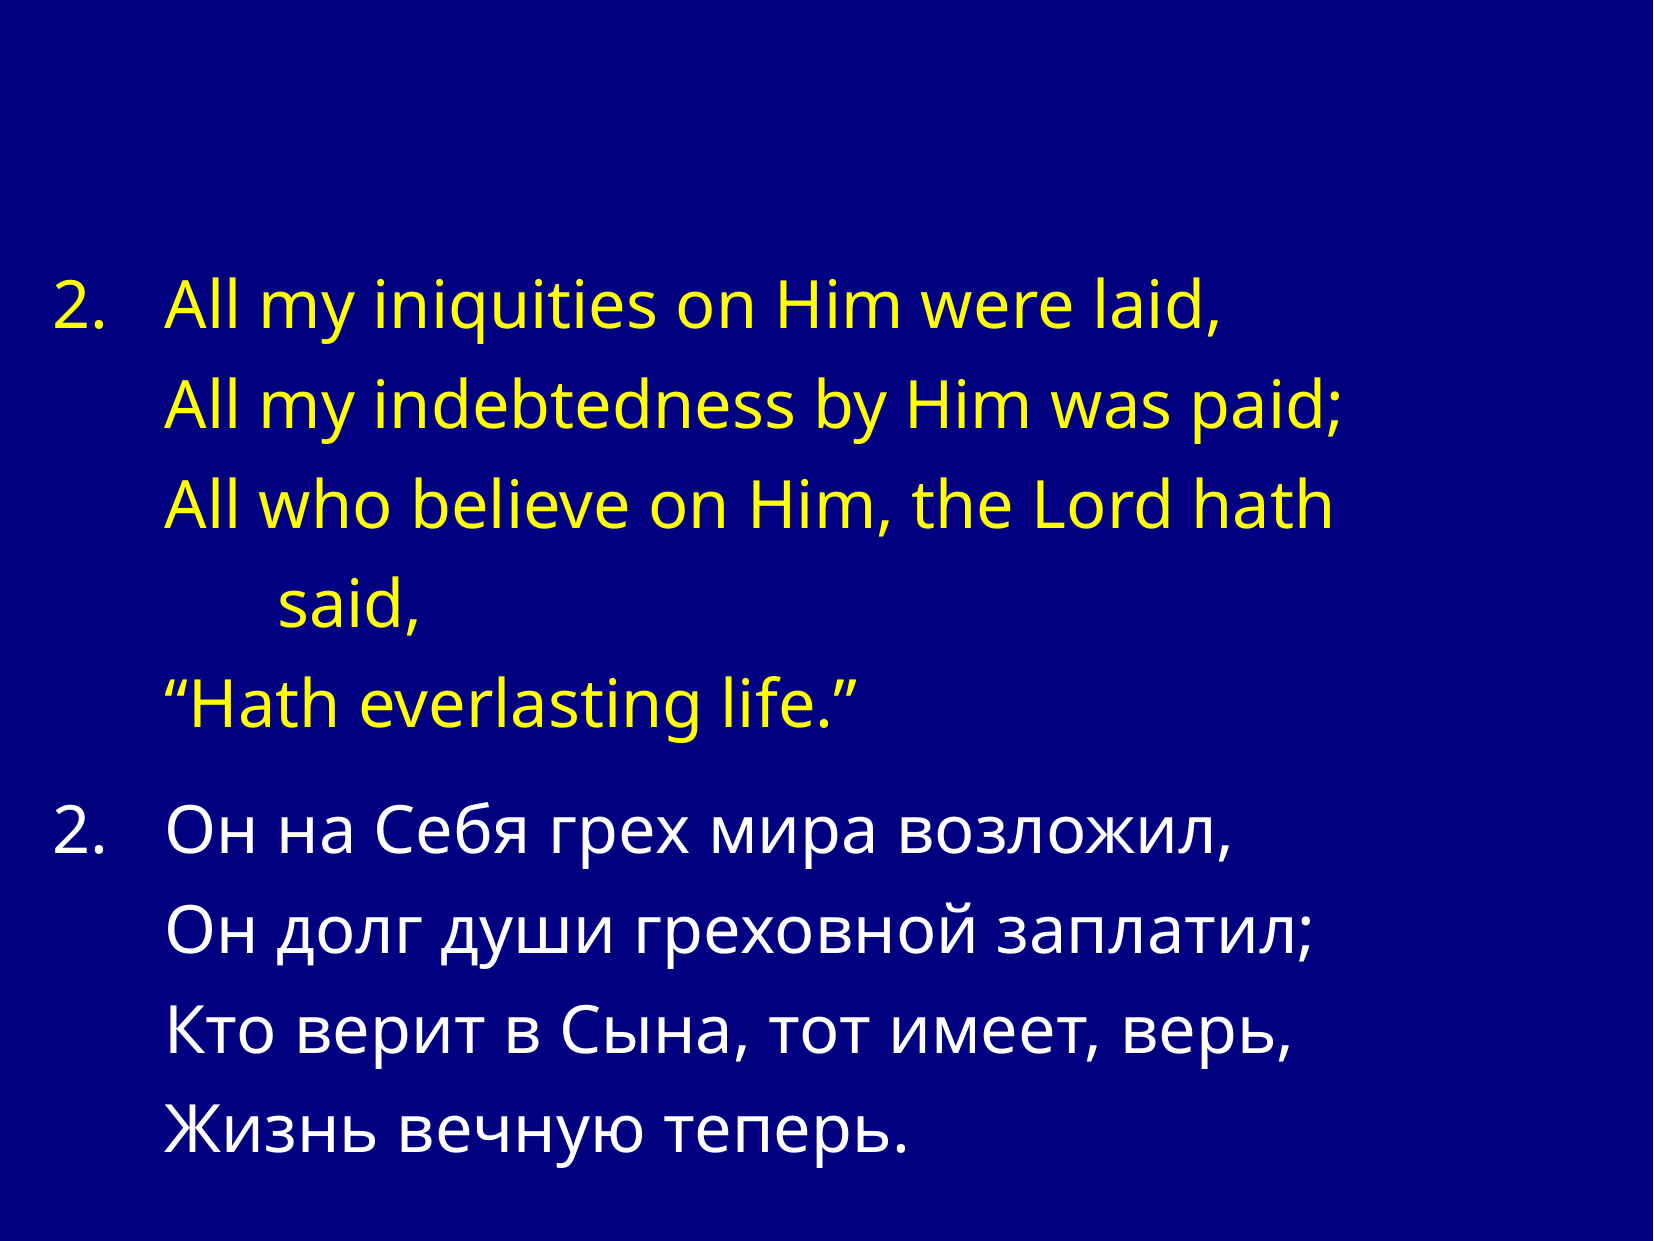

2.	All my iniquities on Him were laid,
	All my indebtedness by Him was paid;
	All who believe on Him, the Lord hath
		said,
	“Hath everlasting life.”
2.	Он на Себя грех мира возложил,
	Он долг души греховной заплатил;
	Кто верит в Сына, тот имеет, верь,
	Жизнь вечную теперь.